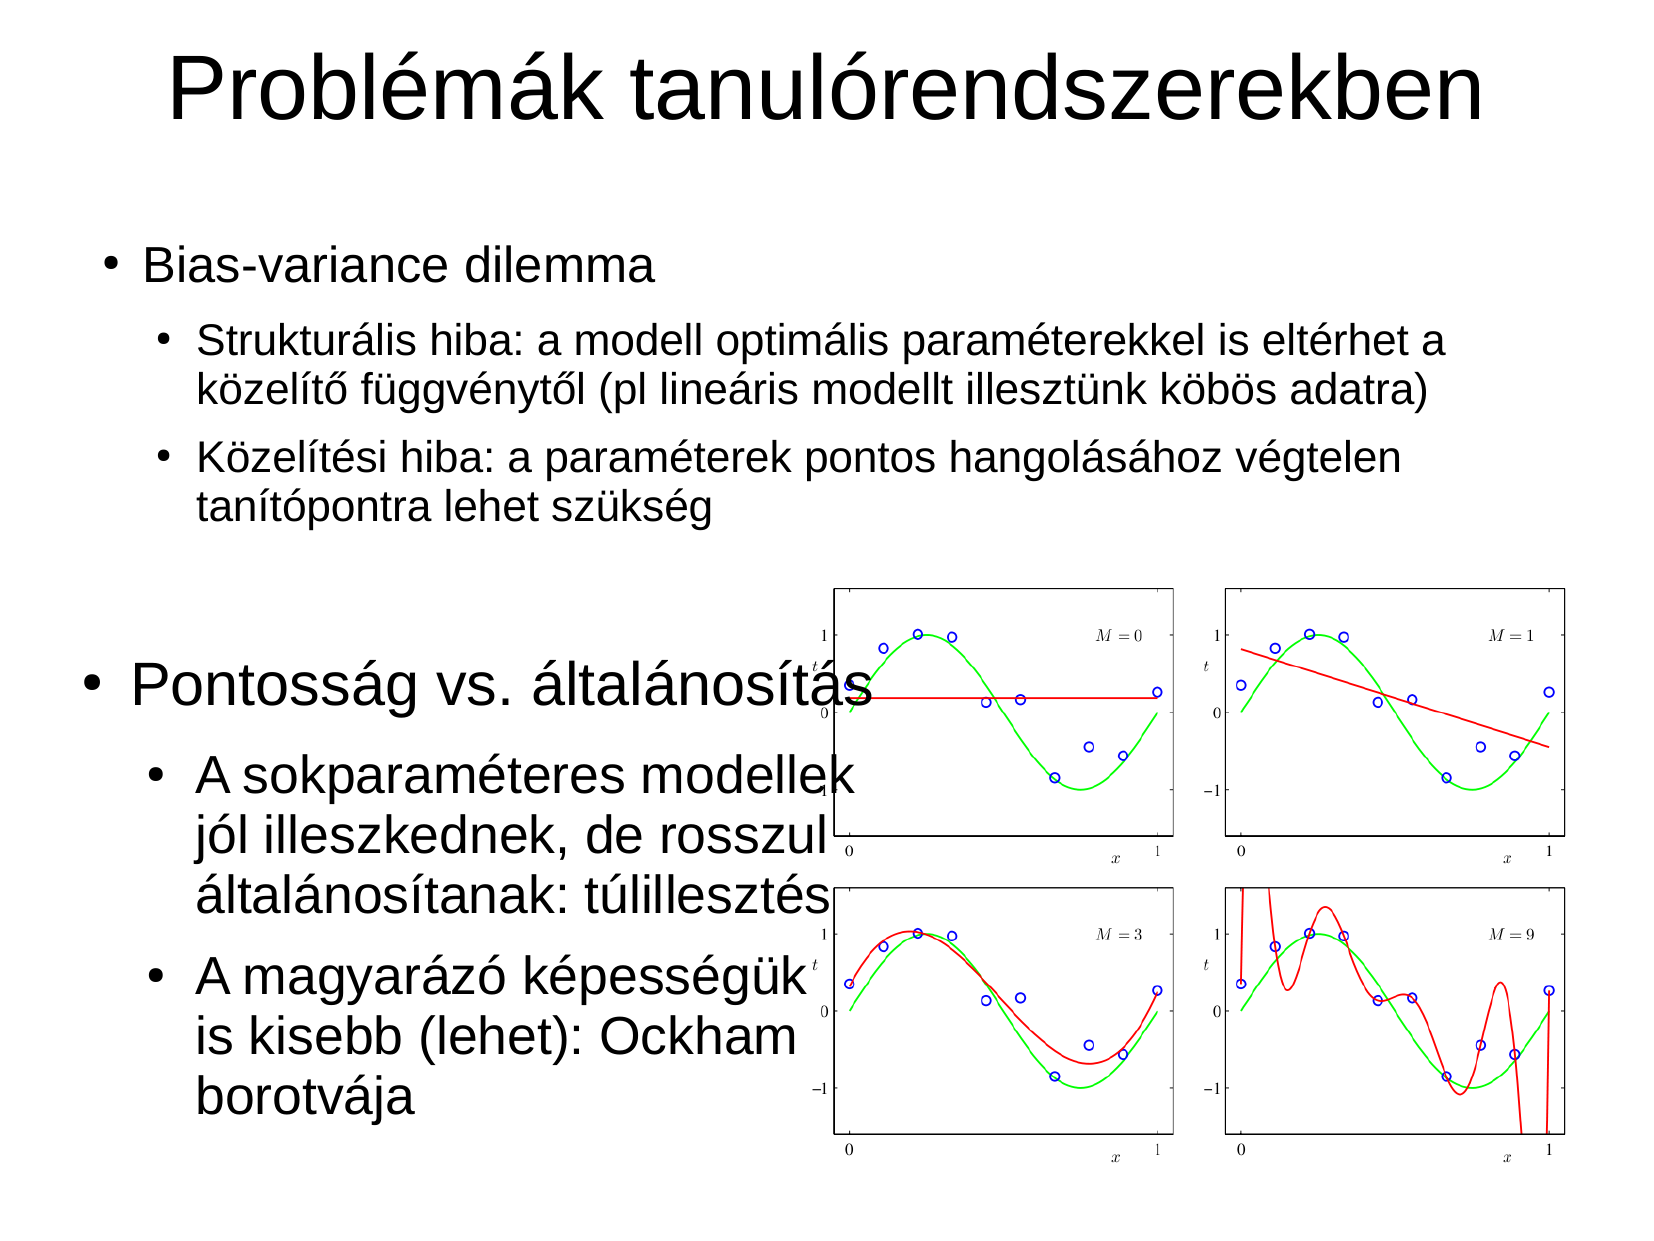

# Problémák tanulórendszerekben
Bias-variance dilemma
Strukturális hiba: a modell optimális paraméterekkel is eltérhet a közelítő függvénytől (pl lineáris modellt illesztünk köbös adatra)
Közelítési hiba: a paraméterek pontos hangolásához végtelen tanítópontra lehet szükség
Pontosság vs. általánosítás
A sokparaméteres modellek
jól illeszkednek, de rosszul
általánosítanak: túlillesztés
A magyarázó képességük
is kisebb (lehet): Ockham
borotvája